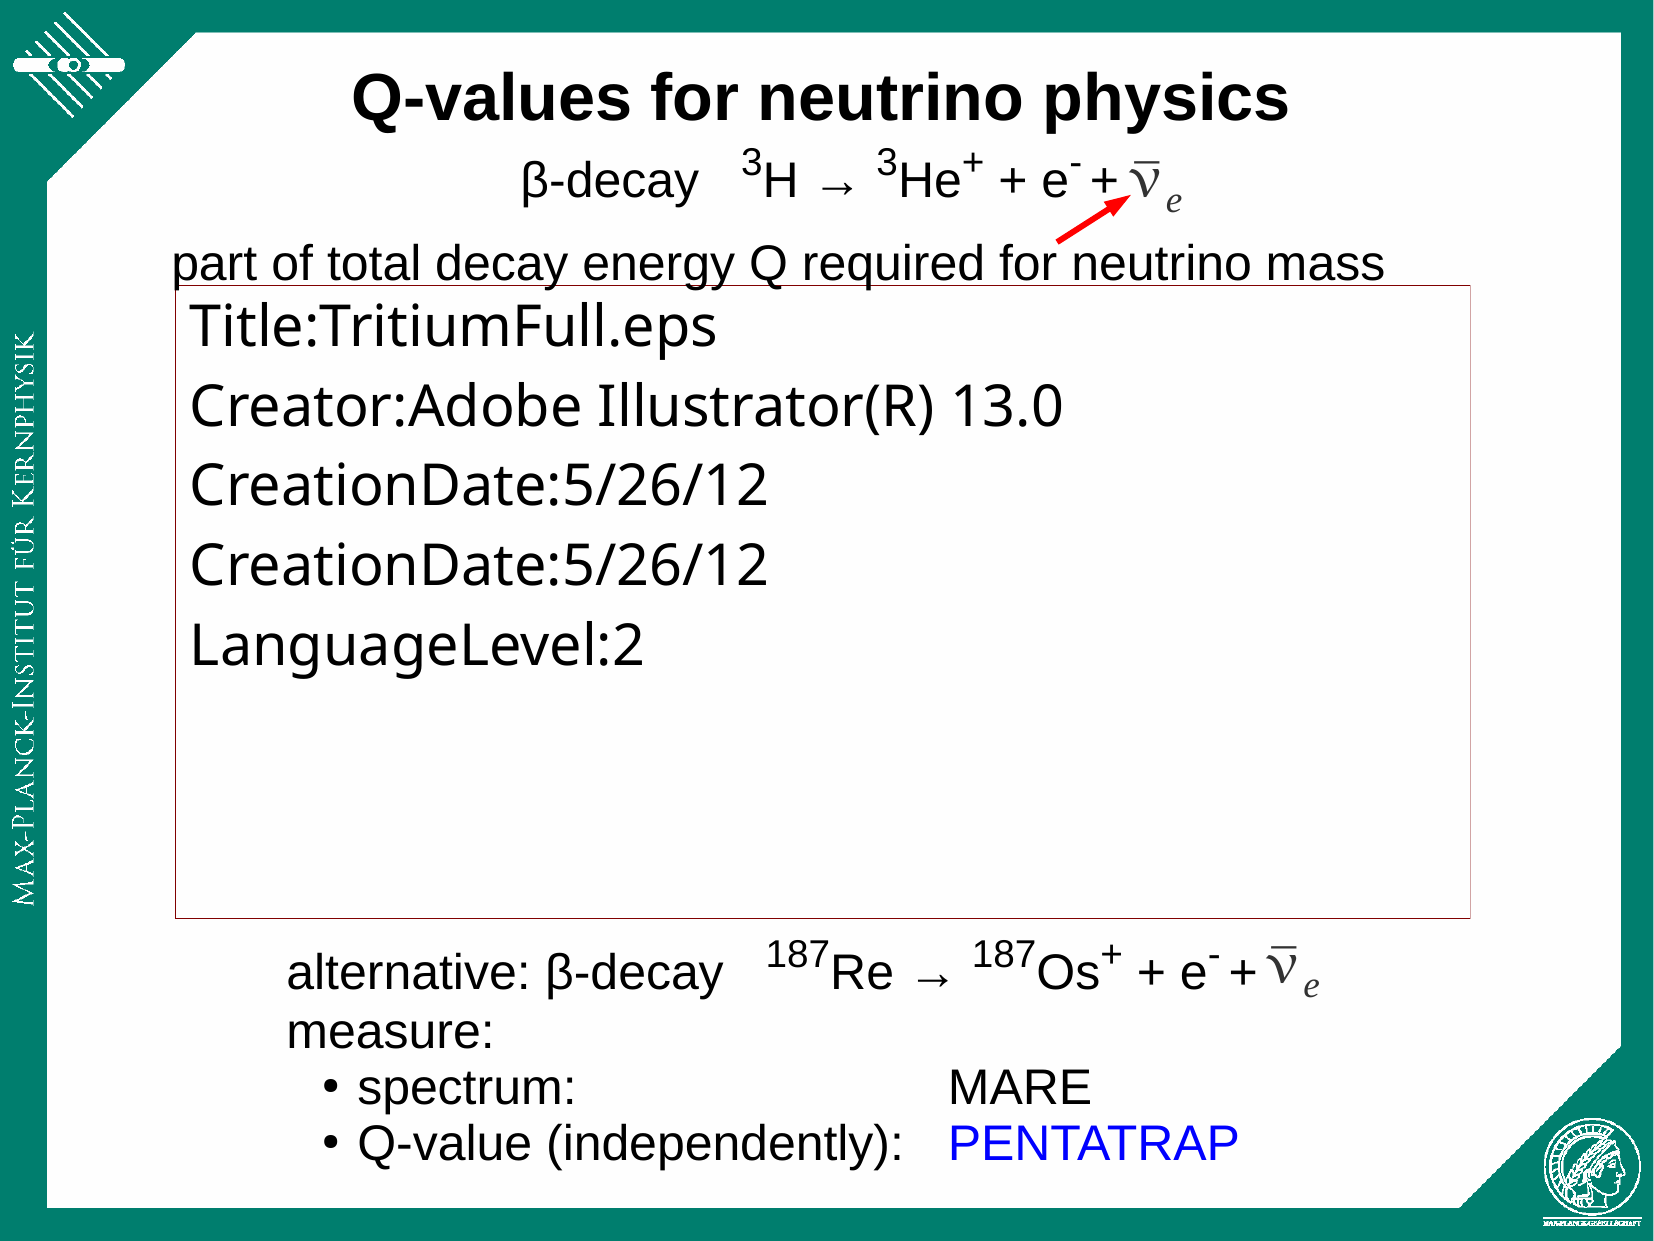

Q-values for neutrino physics
β-decay 3H → 3He+ + e- +
part of total decay energy Q required for neutrino mass
alternative: β-decay 187Re → 187Os+ + e- +
measure:
spectrum: 					MARE
Q-value (independently): 	PENTATRAP